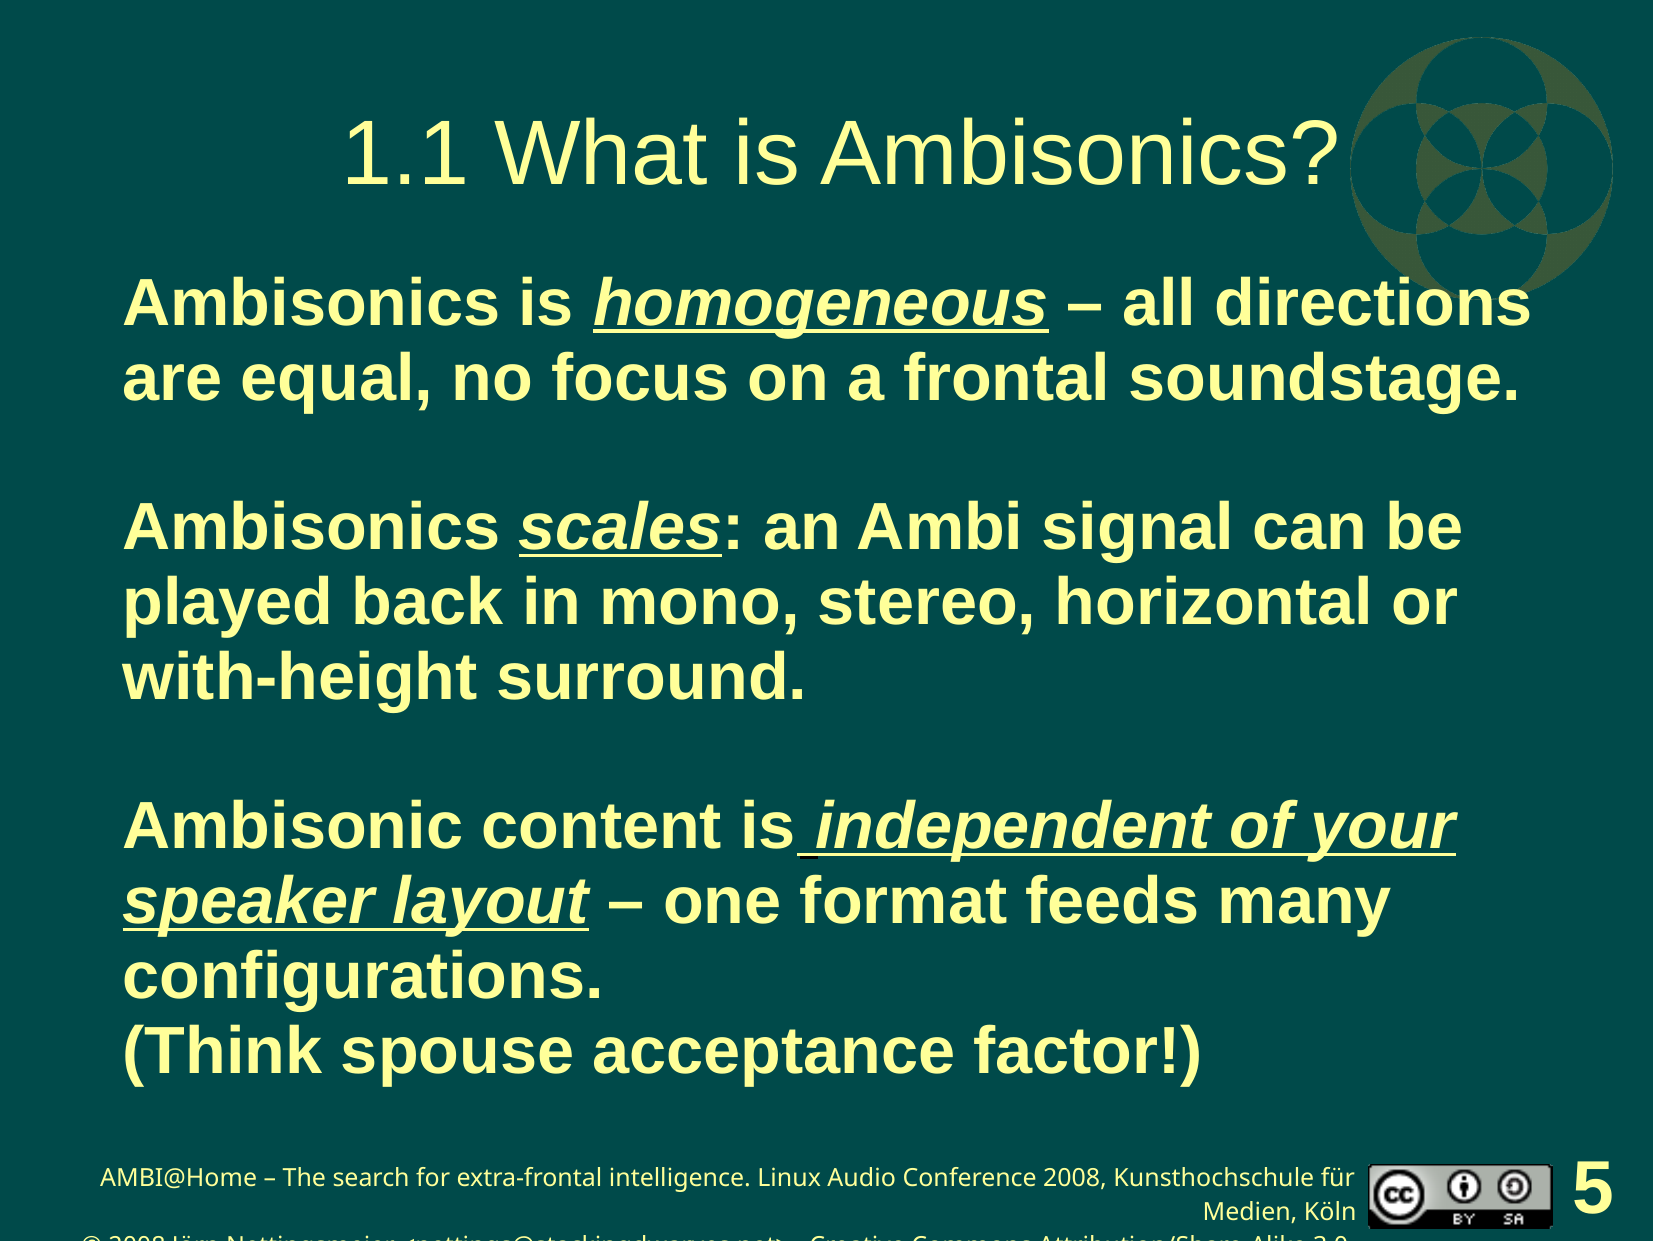

# 1.1 What is Ambisonics?
Ambisonics is homogeneous – all directions
are equal, no focus on a frontal soundstage.
Ambisonics scales: an Ambi signal can be
played back in mono, stereo, horizontal or
with-height surround.
Ambisonic content is independent of your
speaker layout – one format feeds many
configurations.
(Think spouse acceptance factor!)